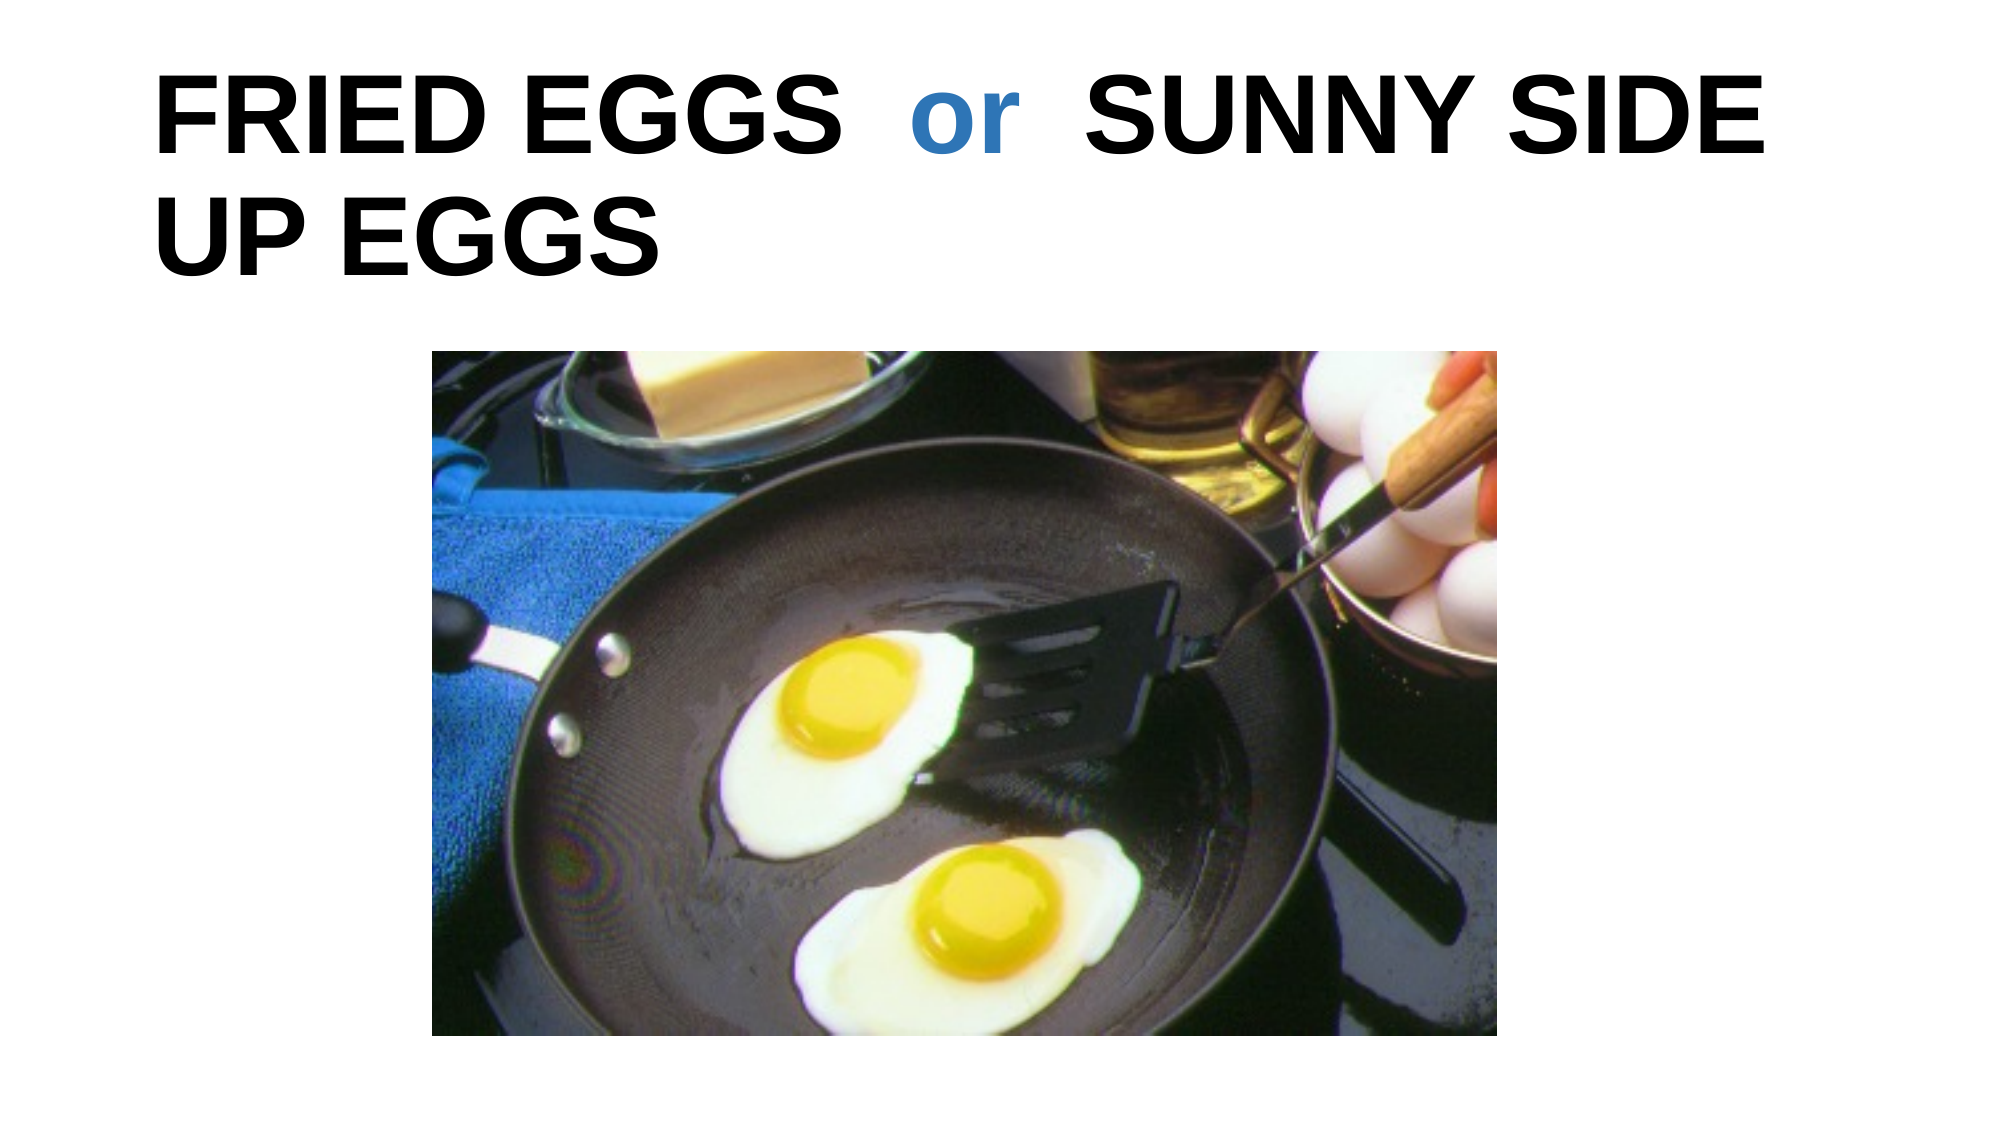

# FRIED EGGS or SUNNY SIDE UP EGGS